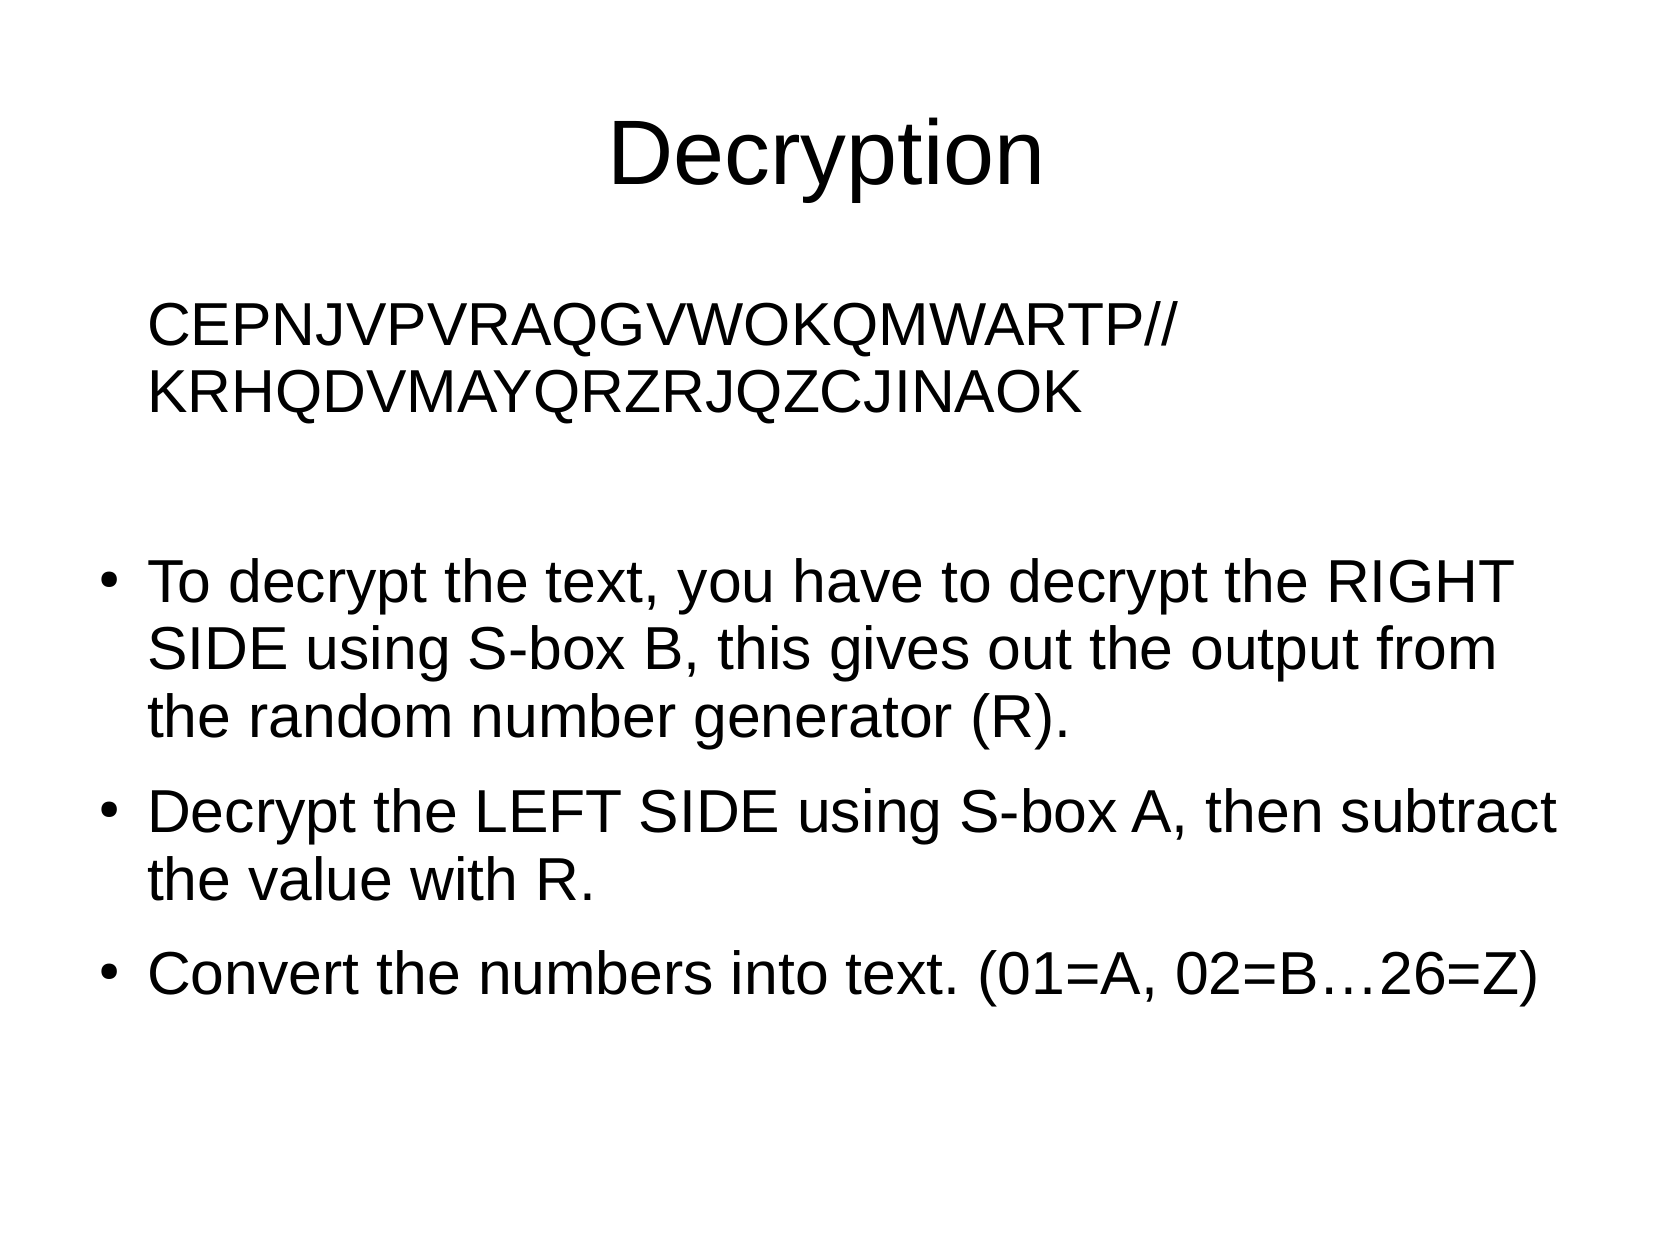

# Decryption
CEPNJVPVRAQGVWOKQMWARTP//KRHQDVMAYQRZRJQZCJINAOK
To decrypt the text, you have to decrypt the RIGHT SIDE using S-box B, this gives out the output from the random number generator (R).
Decrypt the LEFT SIDE using S-box A, then subtract the value with R.
Convert the numbers into text. (01=A, 02=B…26=Z)